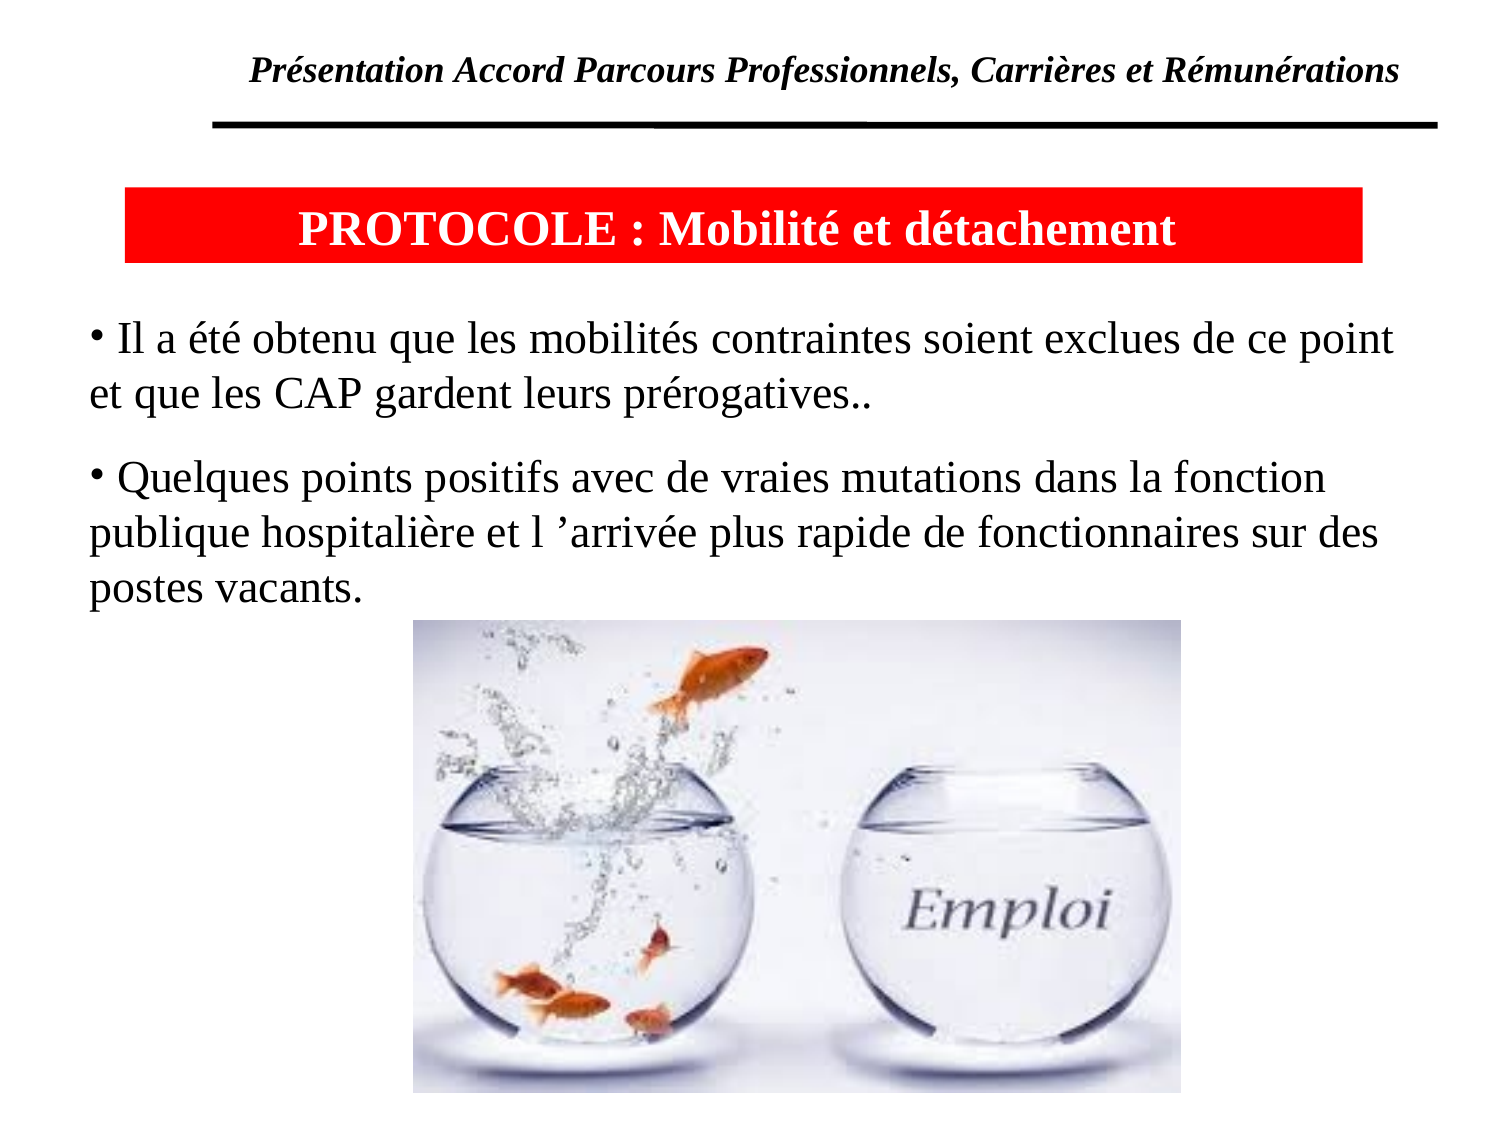

Présentation Accord Parcours Professionnels, Carrières et Rémunérations
PROTOCOLE : Mobilité et détachement
 Il a été obtenu que les mobilités contraintes soient exclues de ce point et que les CAP gardent leurs prérogatives..
 Quelques points positifs avec de vraies mutations dans la fonction publique hospitalière et l ’arrivée plus rapide de fonctionnaires sur des postes vacants.